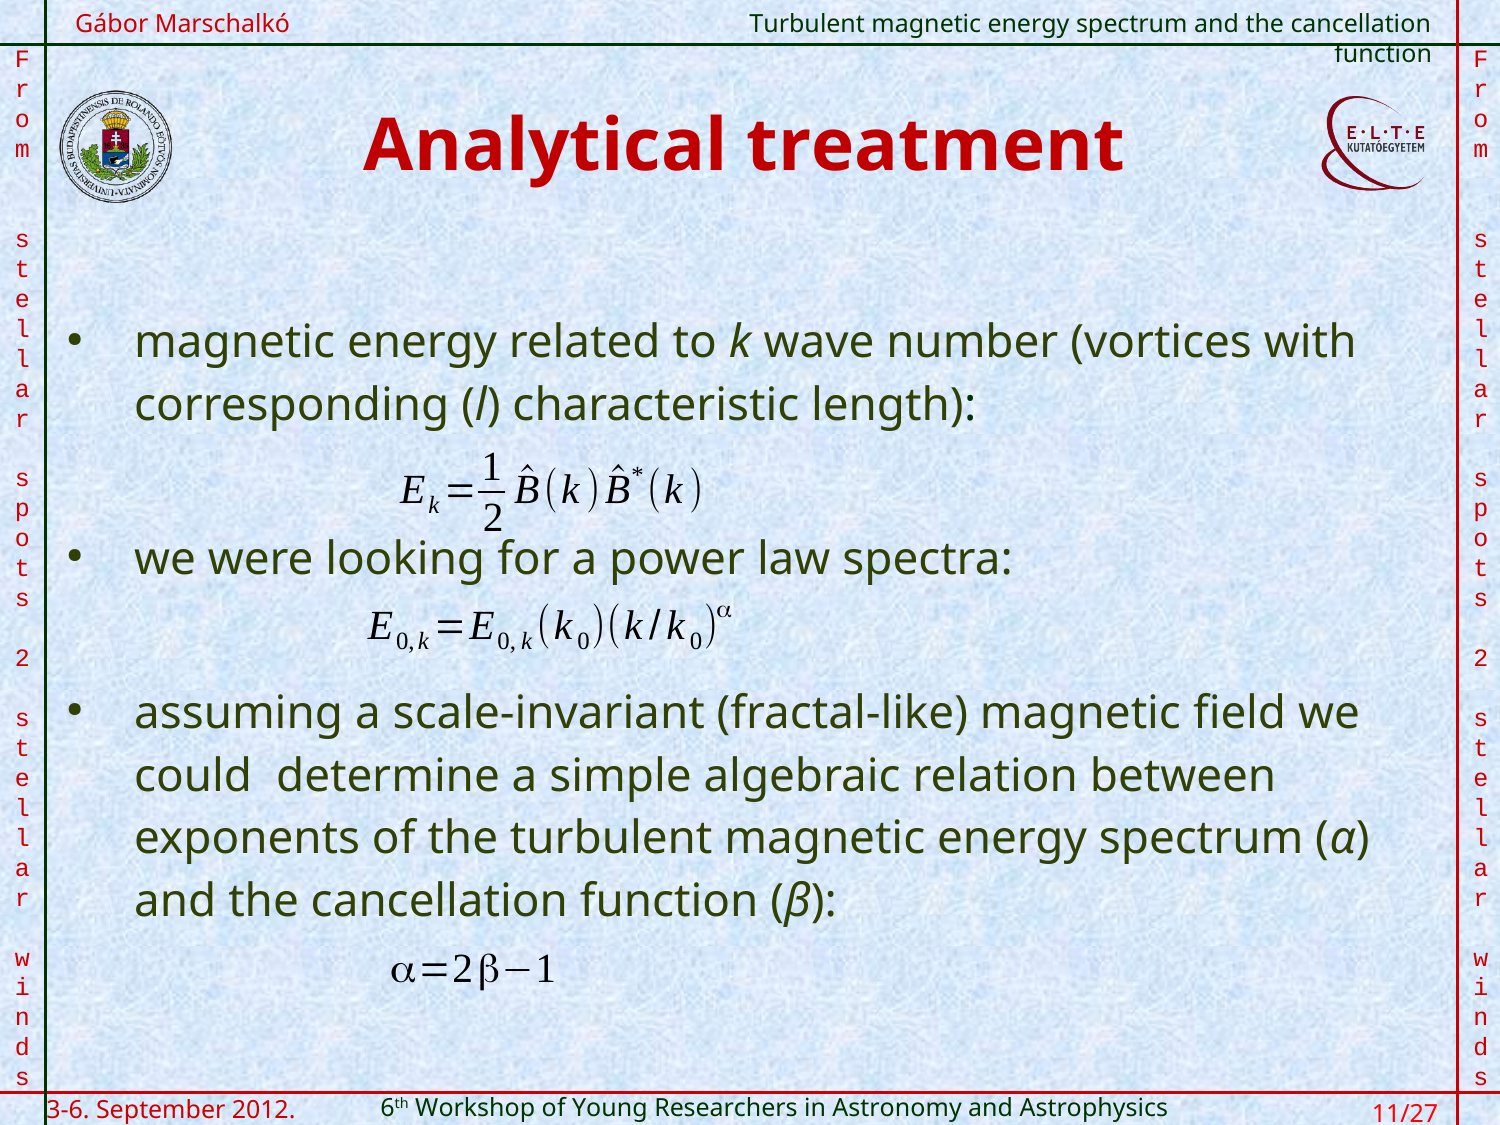

Analytical treatment
# magnetic energy related to k wave number (vortices with corresponding (l) characteristic length):
we were looking for a power law spectra:
assuming a scale-invariant (fractal-like) magnetic field we could determine a simple algebraic relation between exponents of the turbulent magnetic energy spectrum (α) and the cancellation function (β):